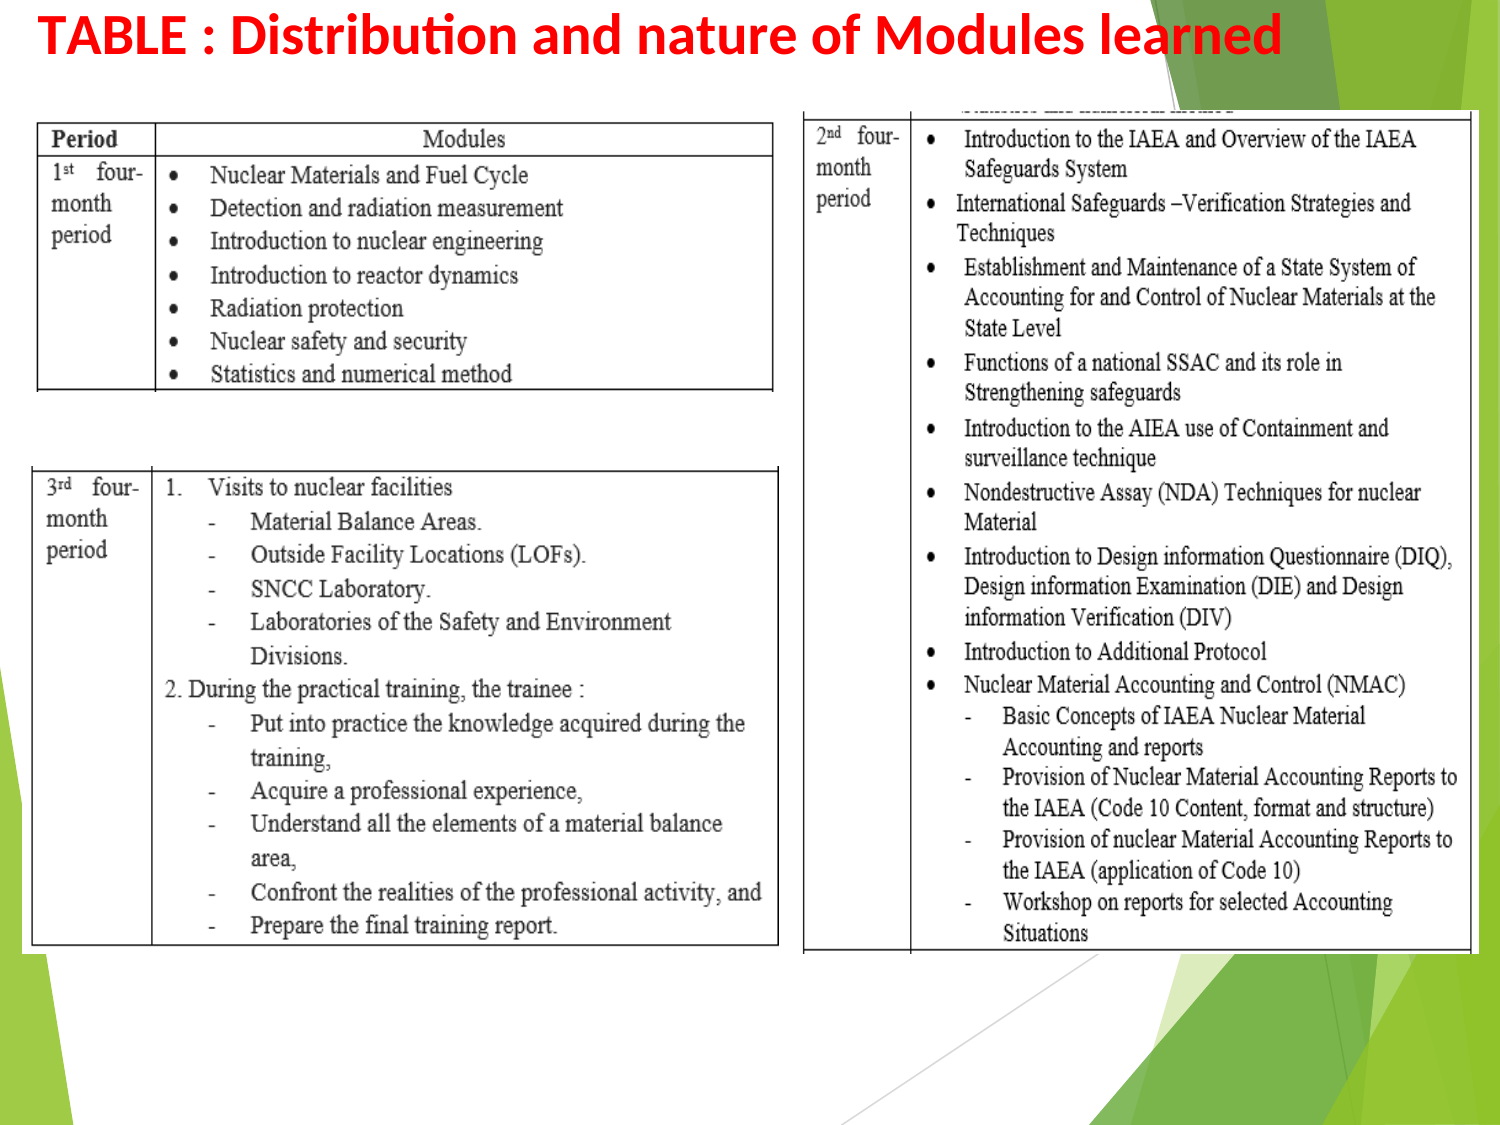

TABLE : Distribution and nature of Modules learned